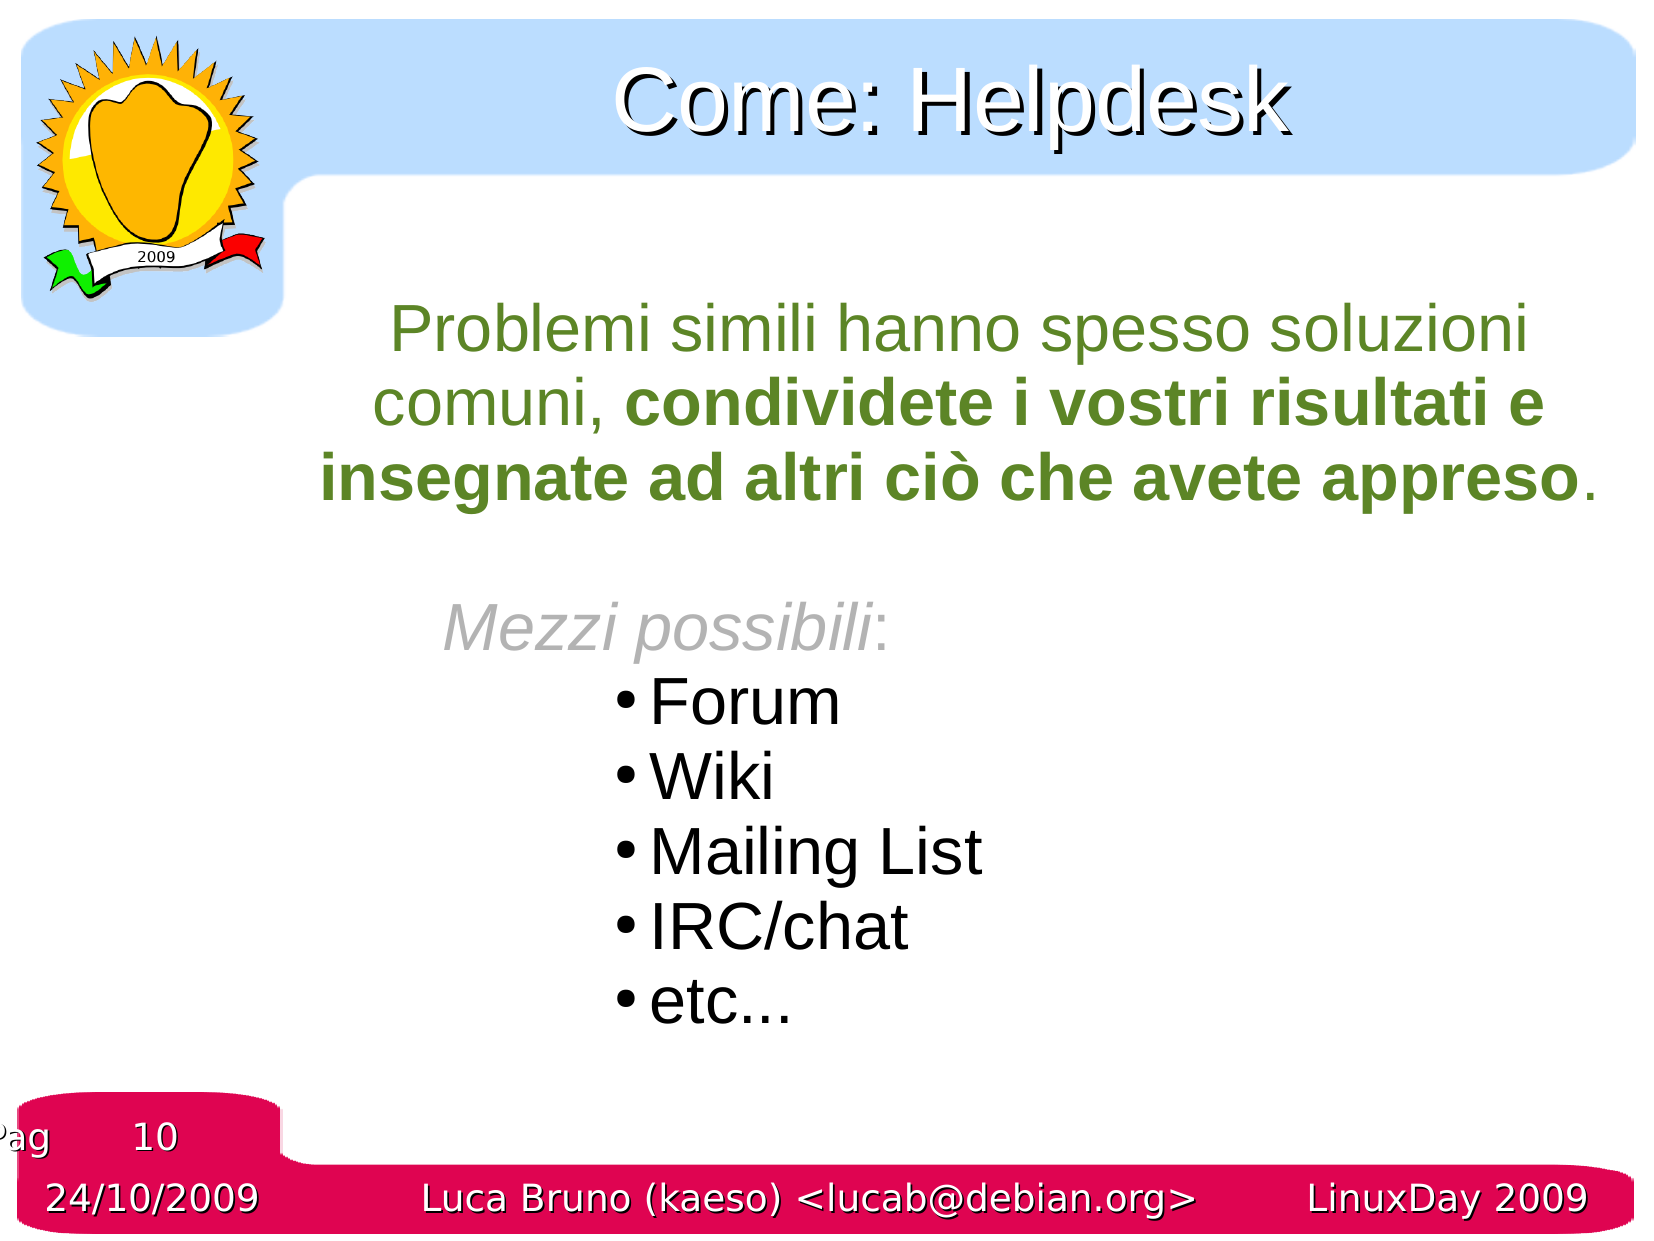

# Come: Helpdesk
Problemi simili hanno spesso soluzioni comuni, condividete i vostri risultati e insegnate ad altri ciò che avete appreso.
		Mezzi possibili:
Forum
Wiki
Mailing List
IRC/chat
etc...
Pag
Luca Bruno (kaeso) <lucab@debian.org> 		LinuxDay 2009
24/10/2009